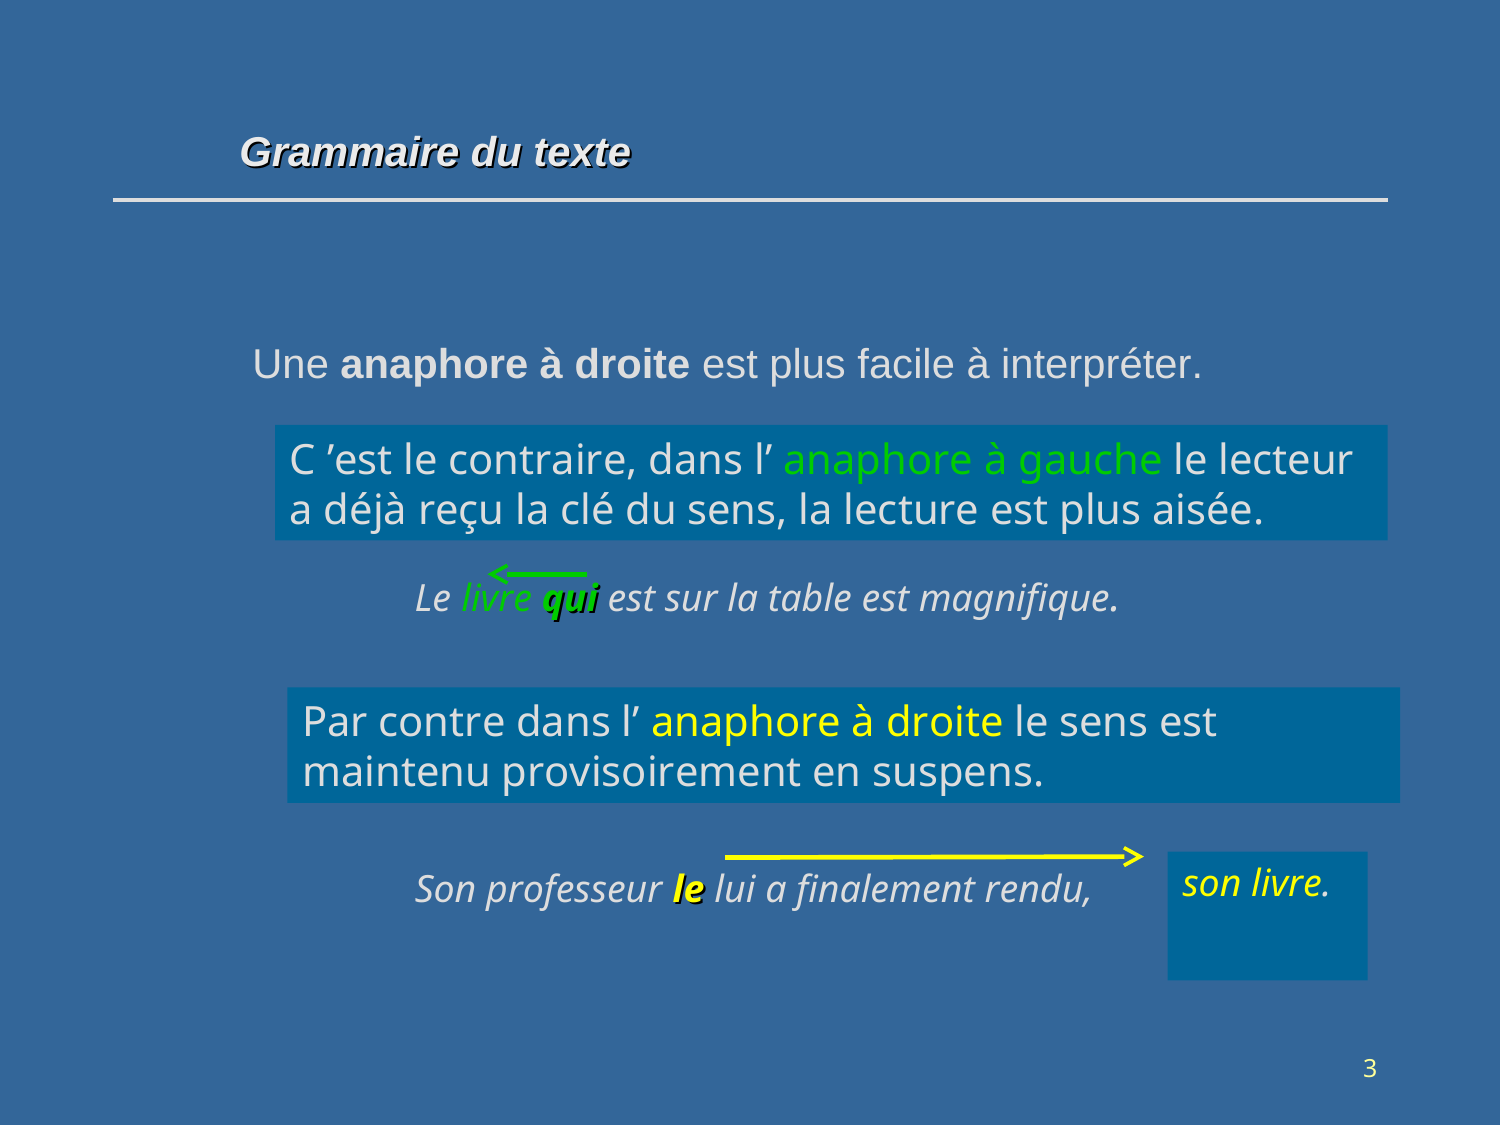

Grammaire du texte
Une anaphore à droite est plus facile à interpréter.
V / F ?
C ’est le contraire, dans l’ anaphore à gauche le lecteur a déjà reçu la clé du sens, la lecture est plus aisée.
Le livre qui est sur la table est magnifique.
Par contre dans l’ anaphore à droite le sens est maintenu provisoirement en suspens.
?
son livre.
Son professeur le lui a finalement rendu,
3